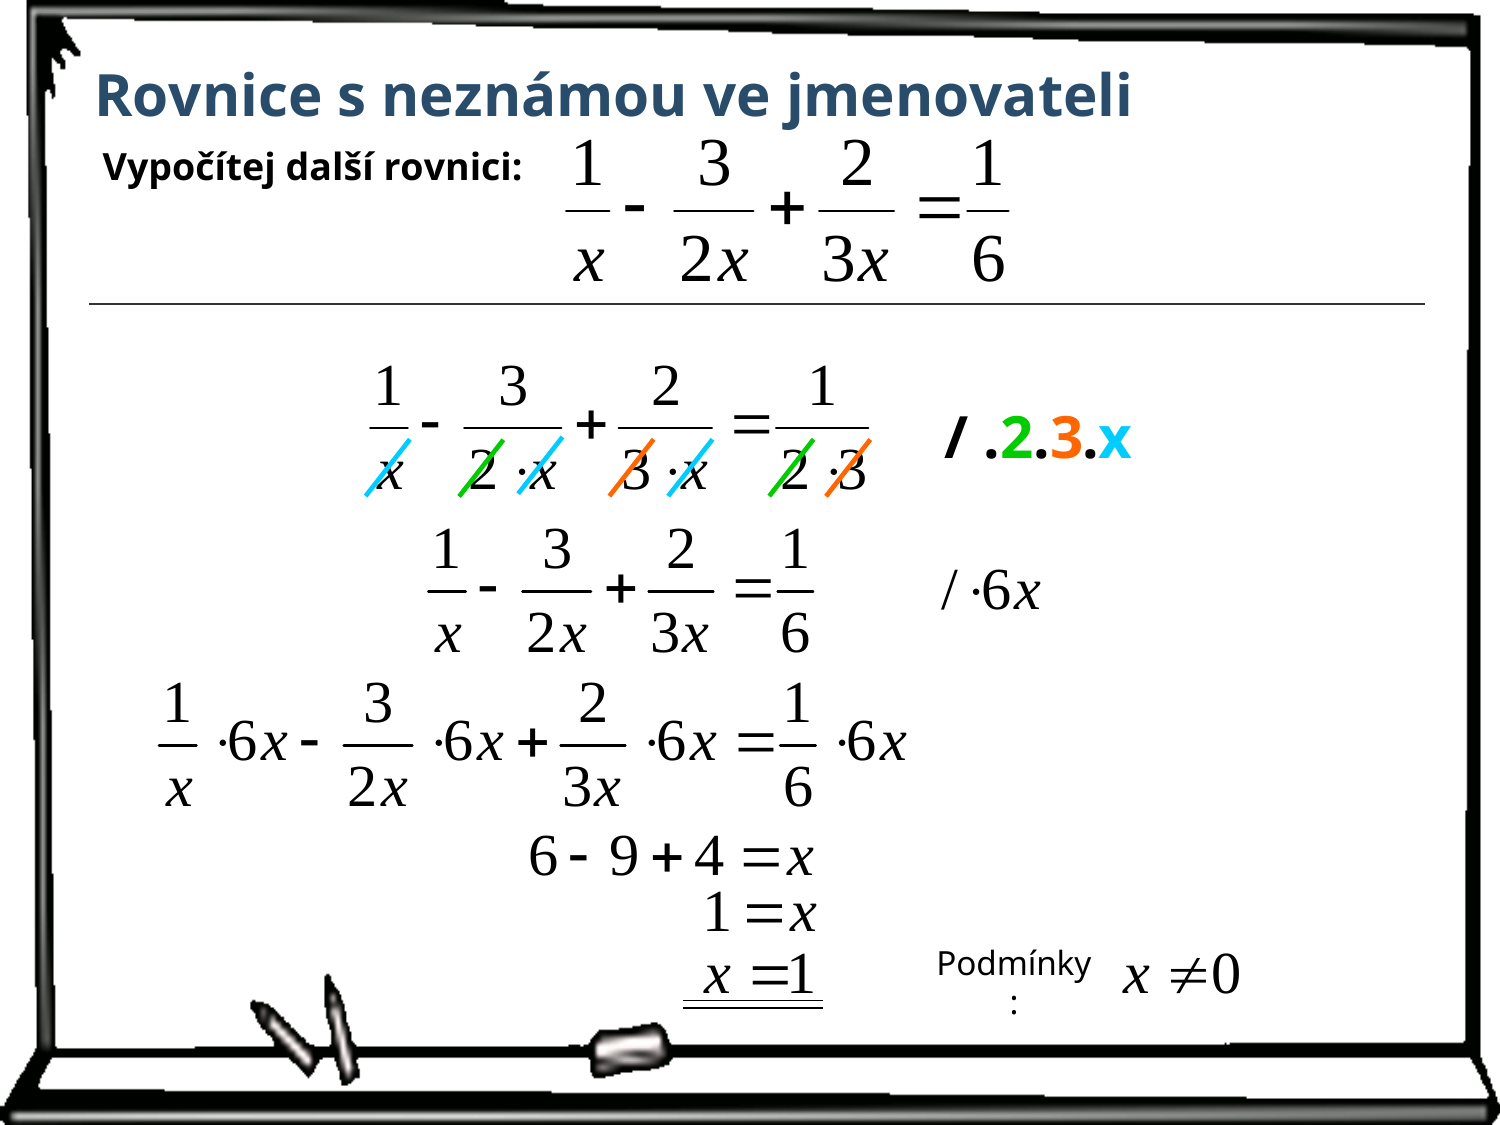

Rovnice s neznámou ve jmenovateli
Vypočítej další rovnici:
/ .2
.3
.x
Podmínky: